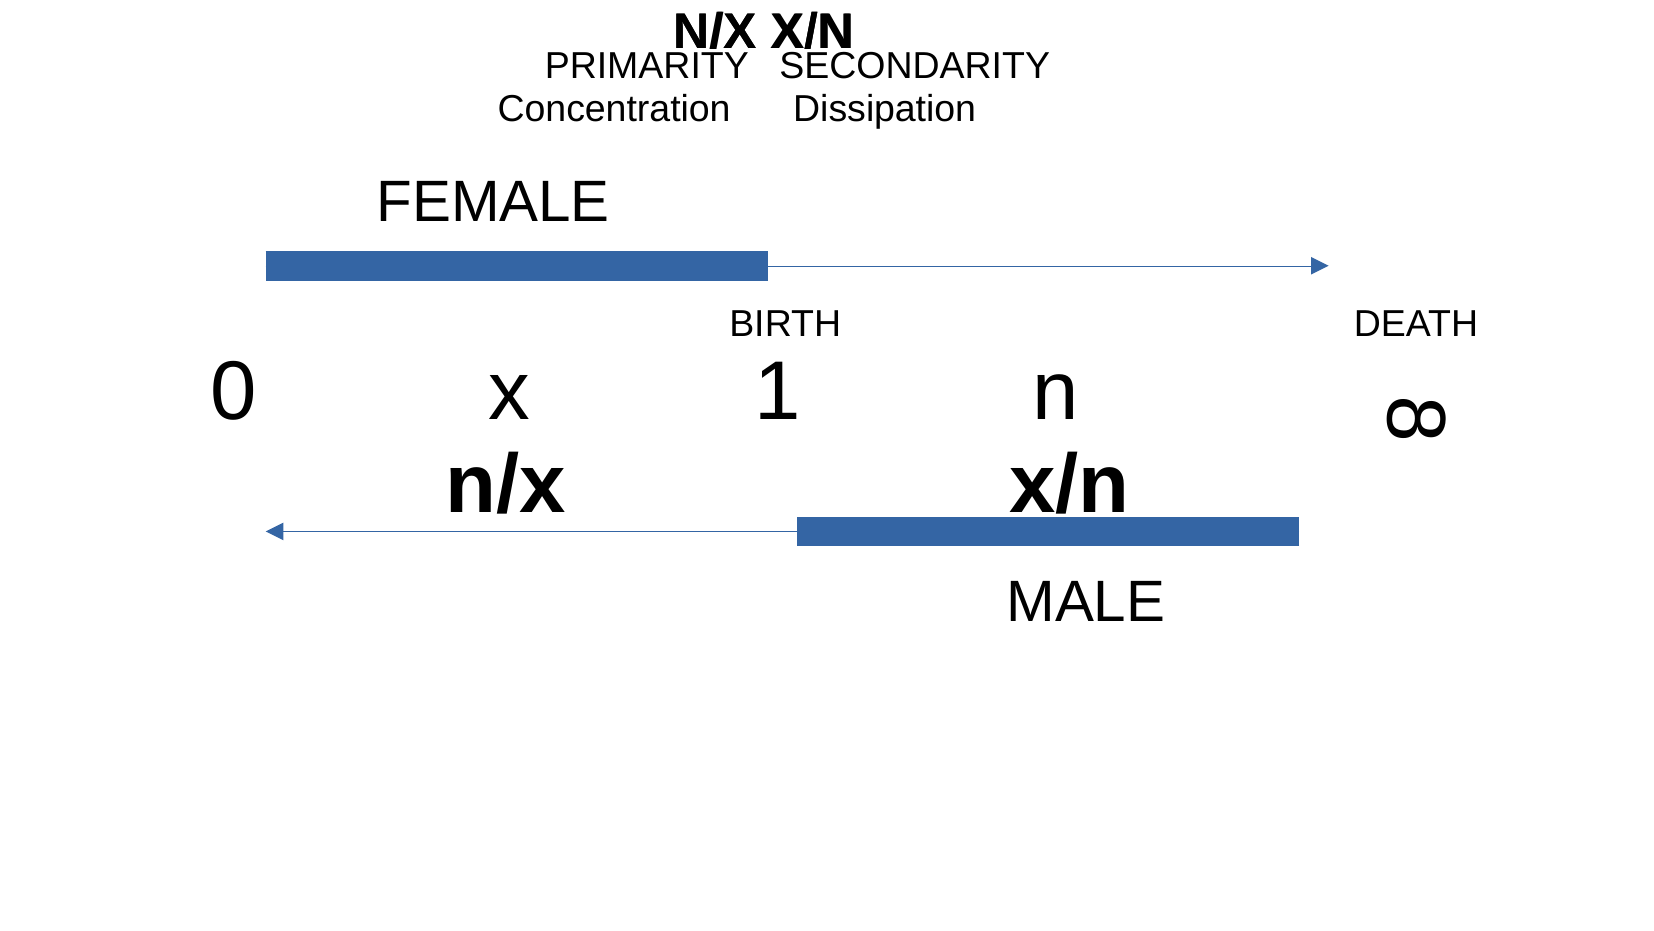

PRIMARITY SECONDARITY
 Concentration Dissipation
 N/X X/N
 N/X X/N
FEMALE
BIRTH DEATH
8
 0 x 1 n
 n/x x/n
MALE